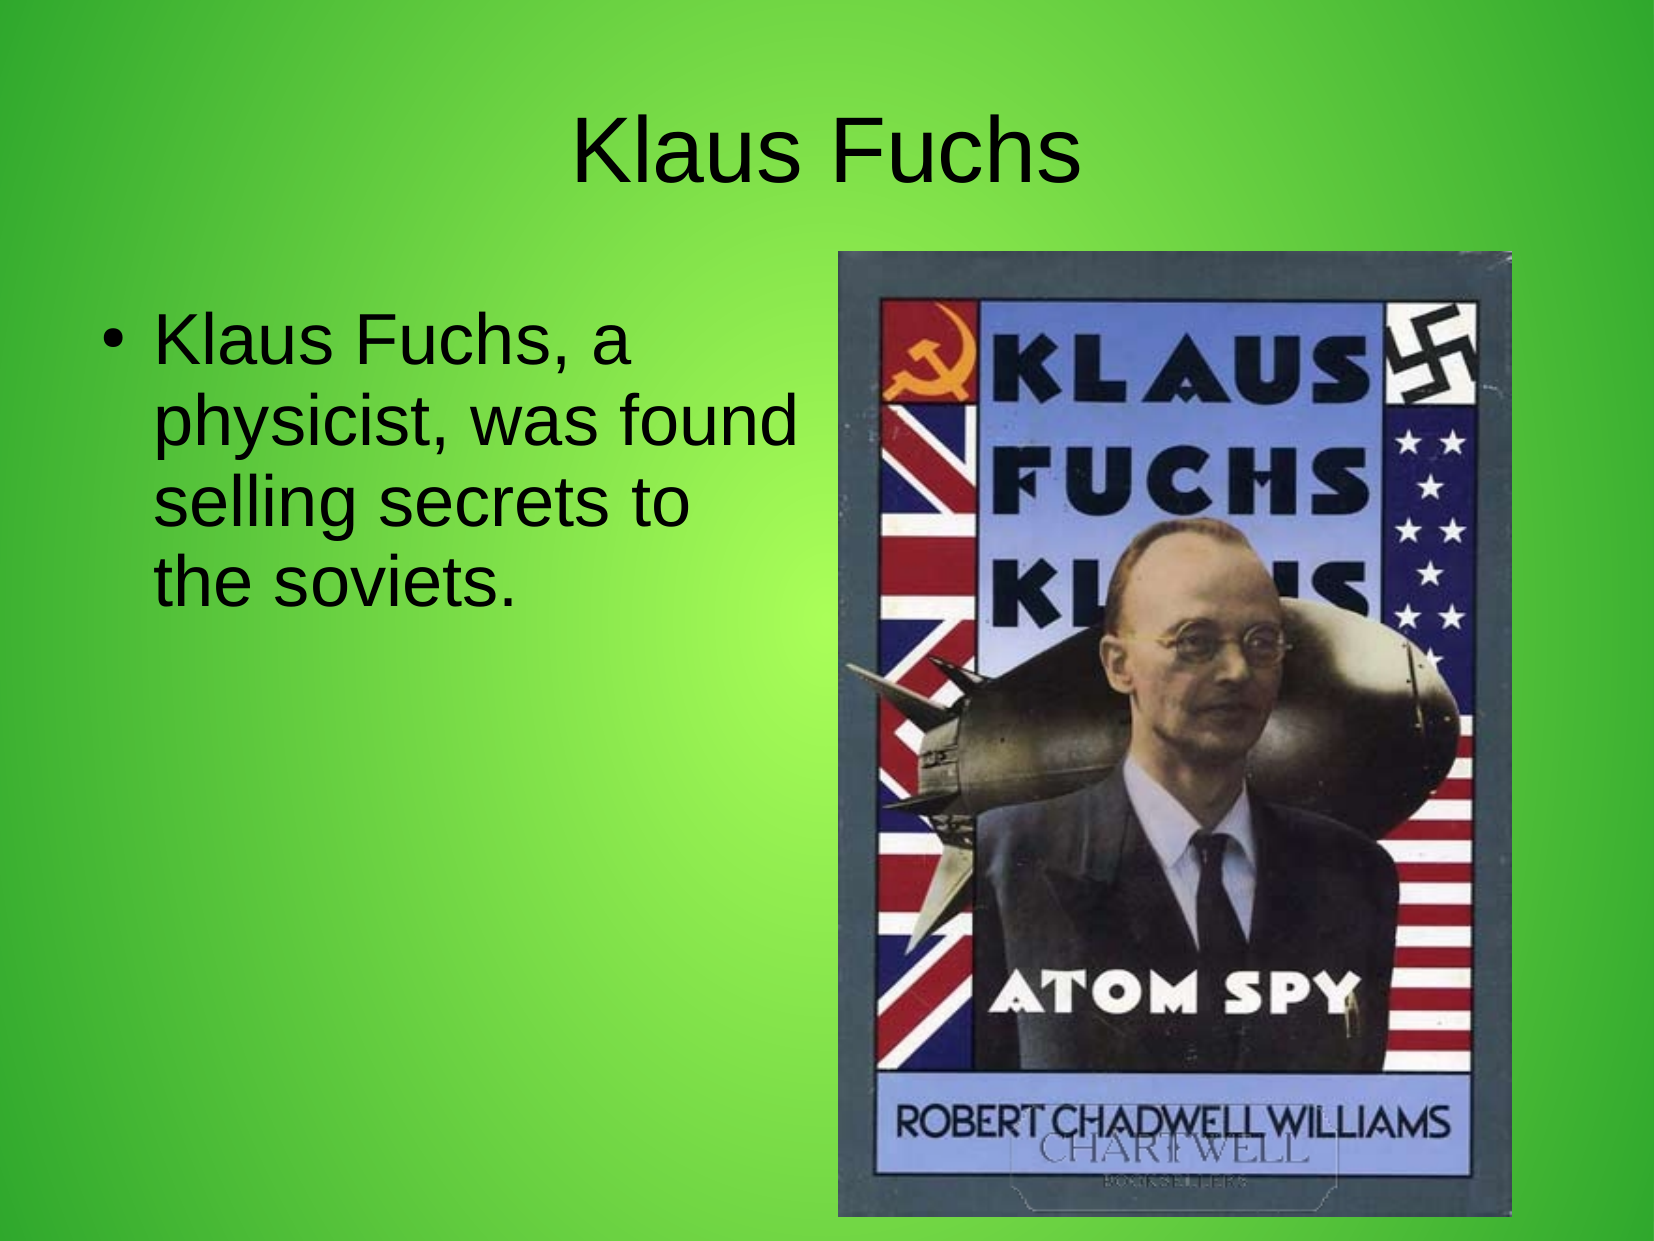

# Klaus Fuchs
Klaus Fuchs, a physicist, was found selling secrets to the soviets.